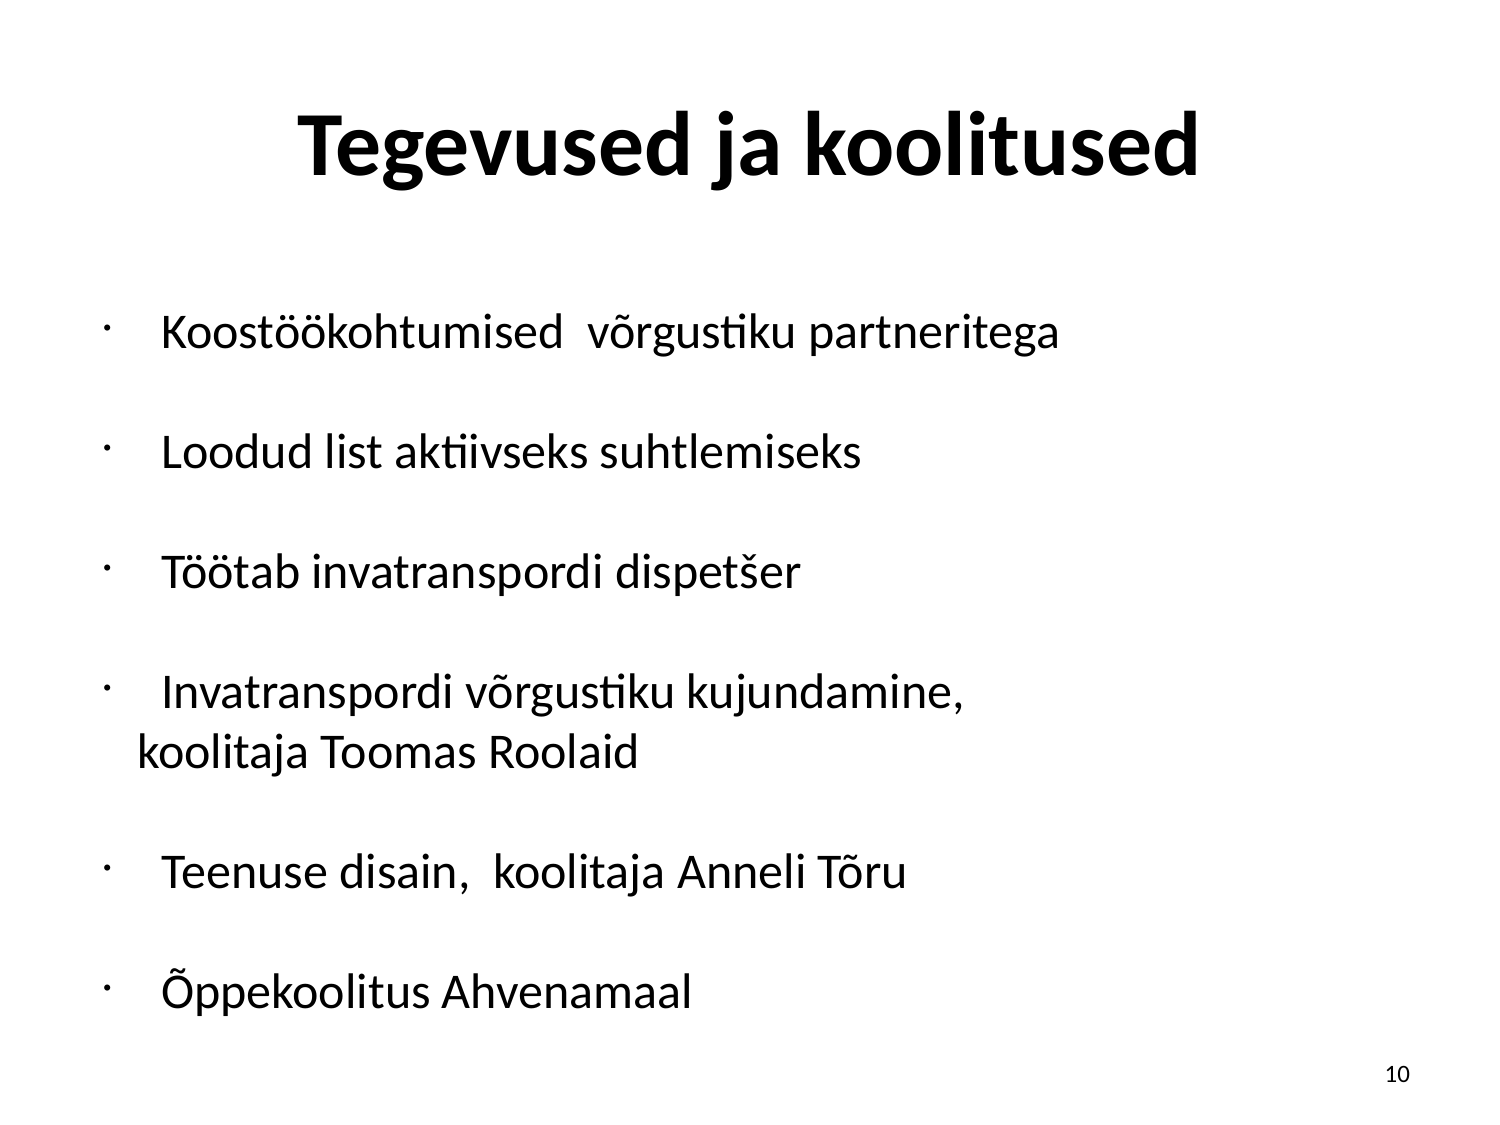

Tegevused ja koolitused
 Koostöökohtumised võrgustiku partneritega
 Loodud list aktiivseks suhtlemiseks
 Töötab invatranspordi dispetšer
 Invatranspordi võrgustiku kujundamine,
 koolitaja Toomas Roolaid
 Teenuse disain, koolitaja Anneli Tõru
 Õppekoolitus Ahvenamaal